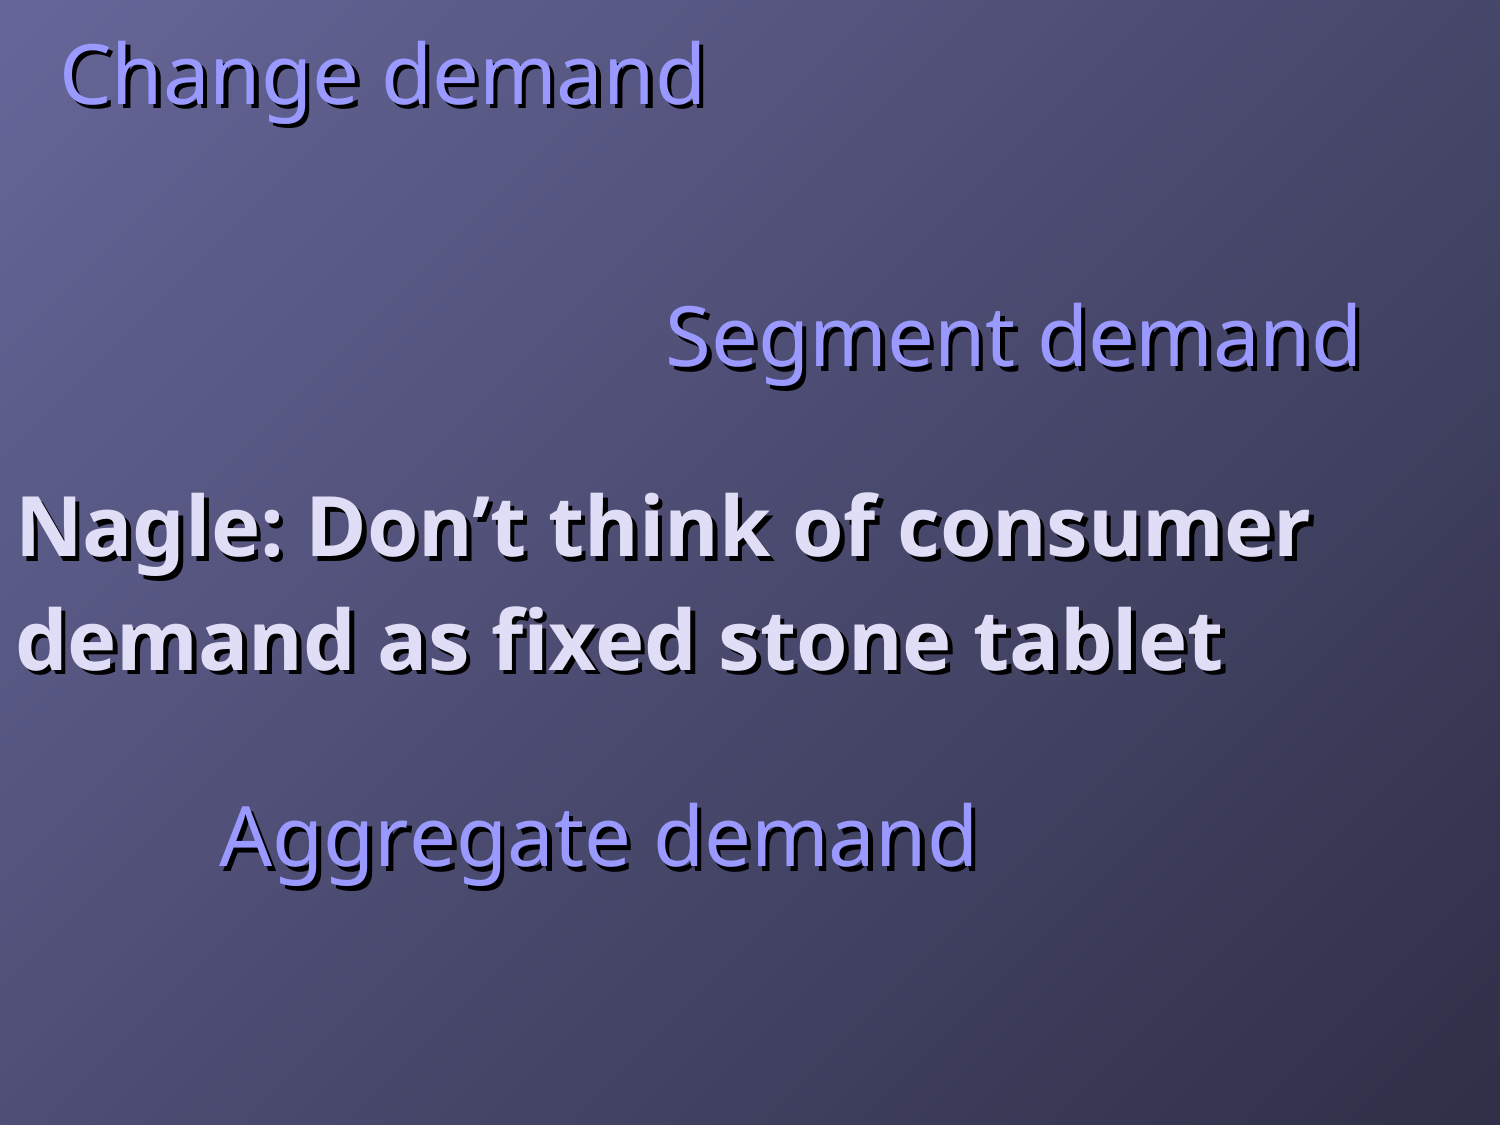

Change demand
Segment demand
# Nagle: Don’t think of consumer demand as fixed stone tablet
Aggregate demand